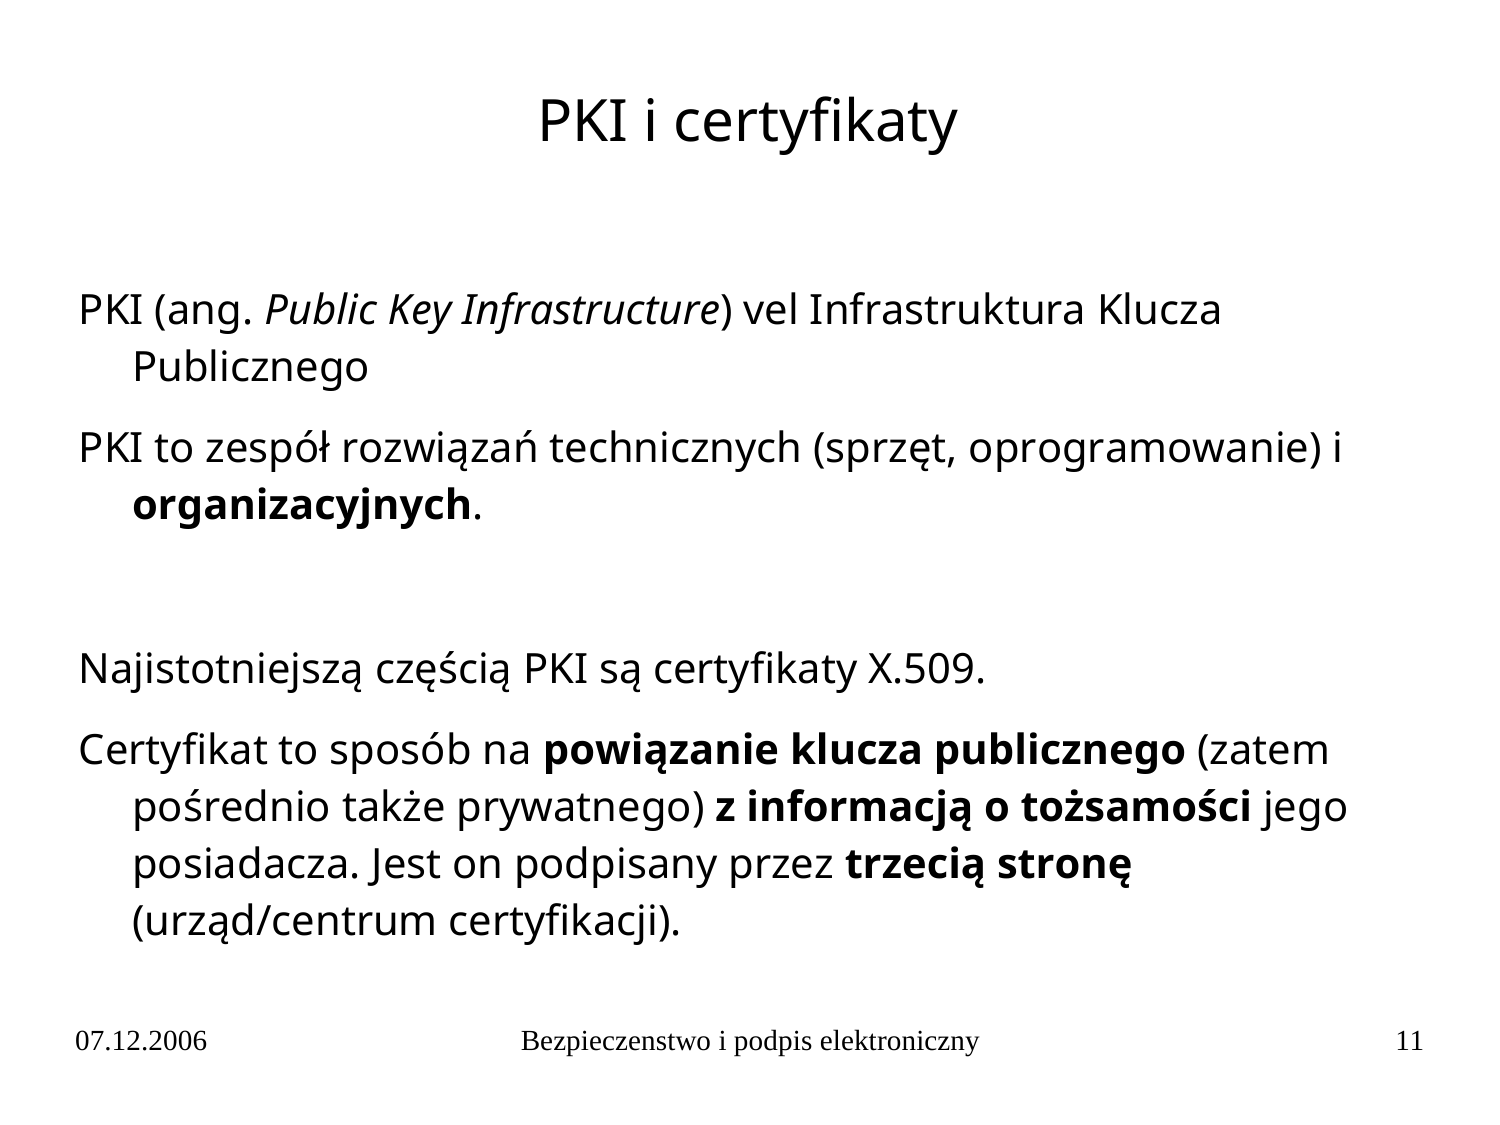

# PKI i certyfikaty
PKI (ang. Public Key Infrastructure) vel Infrastruktura Klucza Publicznego
PKI to zespół rozwiązań technicznych (sprzęt, oprogramowanie) i organizacyjnych.
Najistotniejszą częścią PKI są certyfikaty X.509.
Certyfikat to sposób na powiązanie klucza publicznego (zatem pośrednio także prywatnego) z informacją o tożsamości jego posiadacza. Jest on podpisany przez trzecią stronę (urząd/centrum certyfikacji).
07.12.2006
Bezpieczenstwo i podpis elektroniczny
11